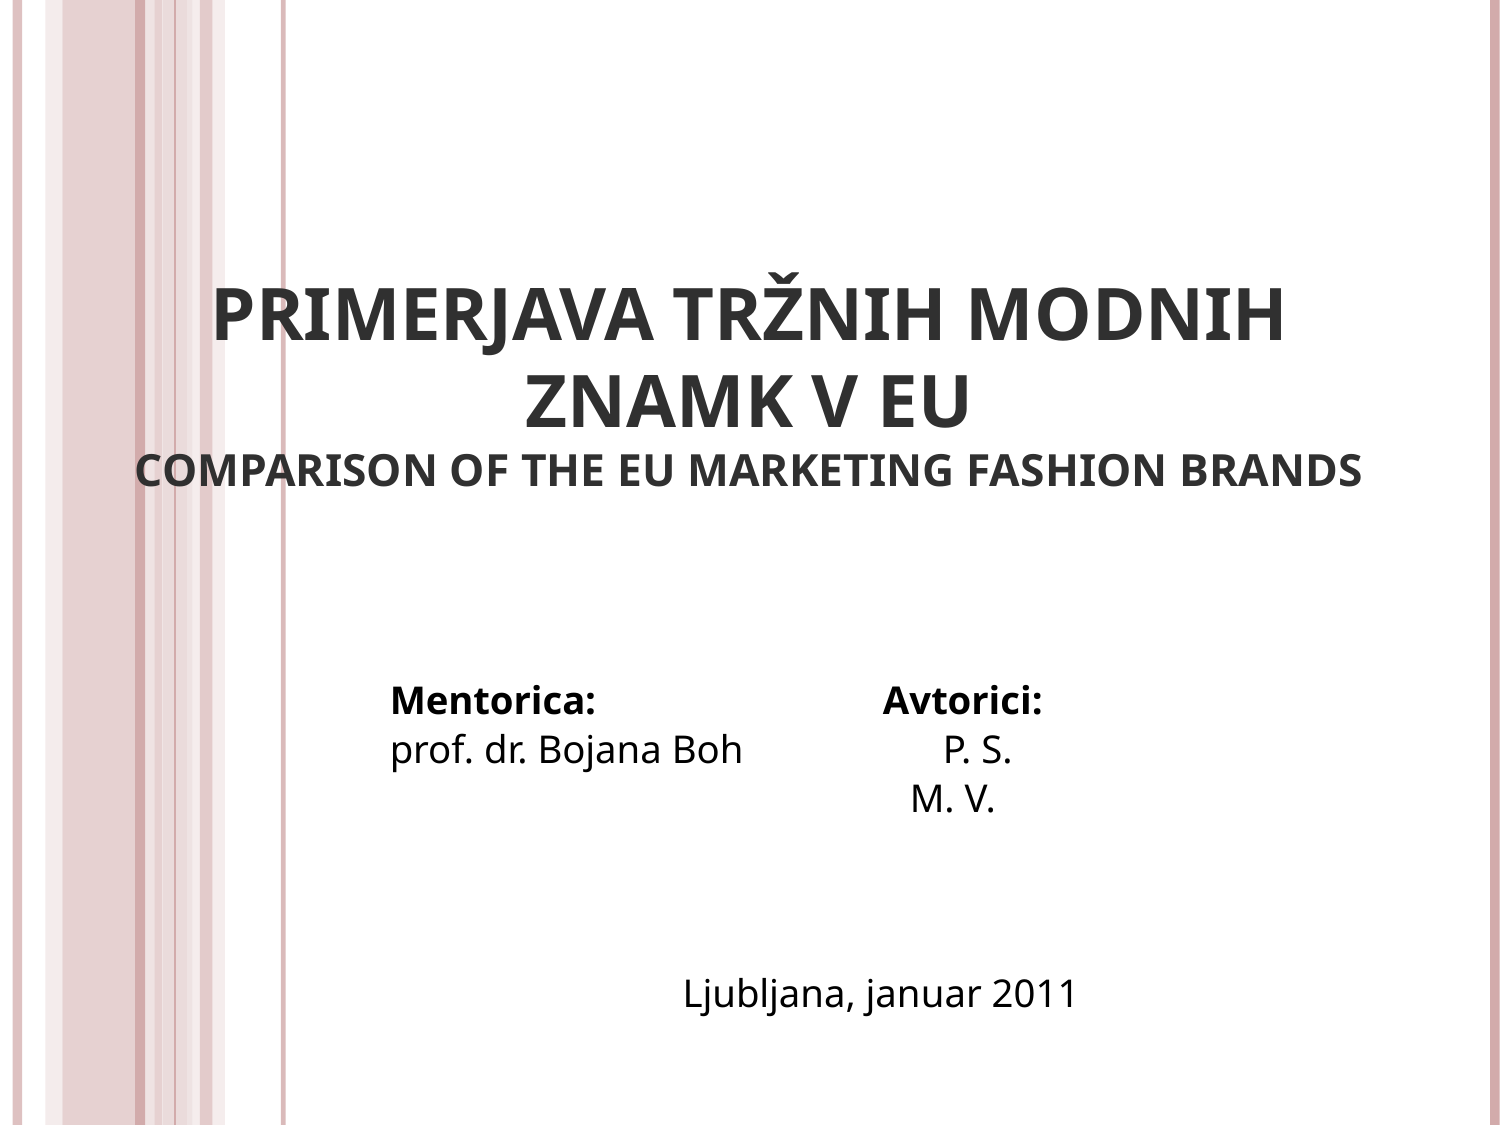

# PRIMERJAVA TRŽNIH MODNIH ZNAMK V EU COMPARISON OF THE EU MARKETING FASHION BRANDS
Mentorica: 	 Avtorici:
prof. dr. Bojana Boh P. S.
 M. V.
Ljubljana, januar 2011